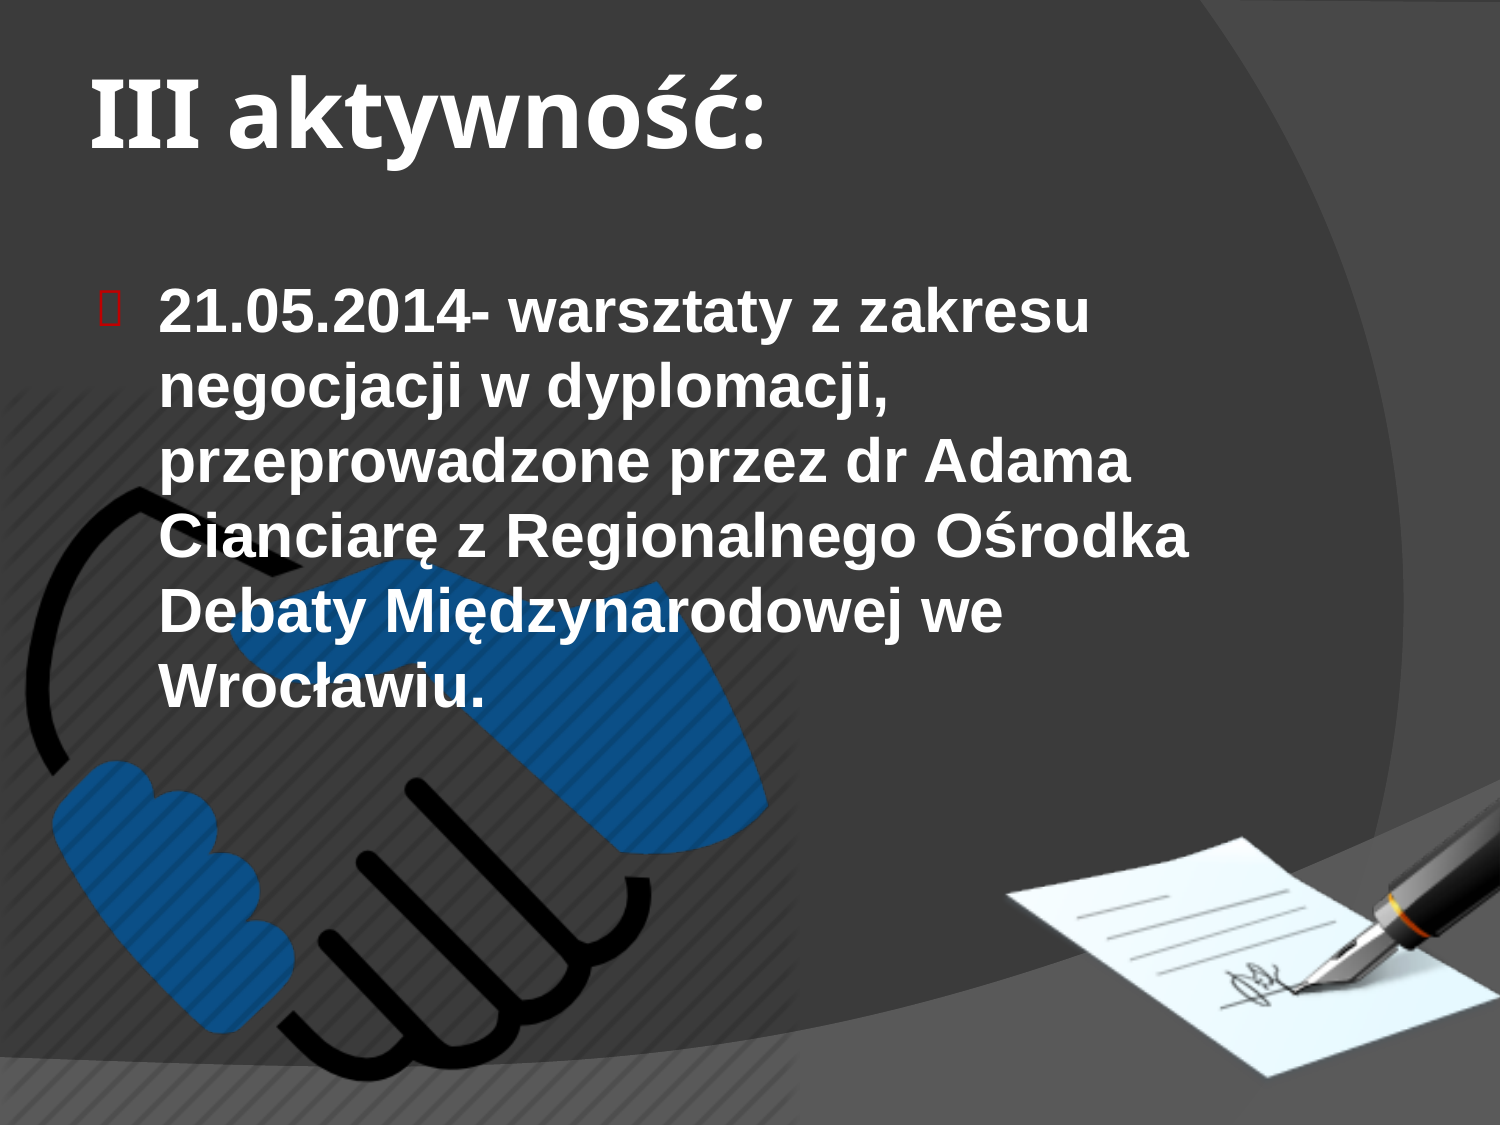

# III aktywność:
21.05.2014- warsztaty z zakresu negocjacji w dyplomacji, przeprowadzone przez dr Adama Cianciarę z Regionalnego Ośrodka Debaty Międzynarodowej we Wrocławiu.